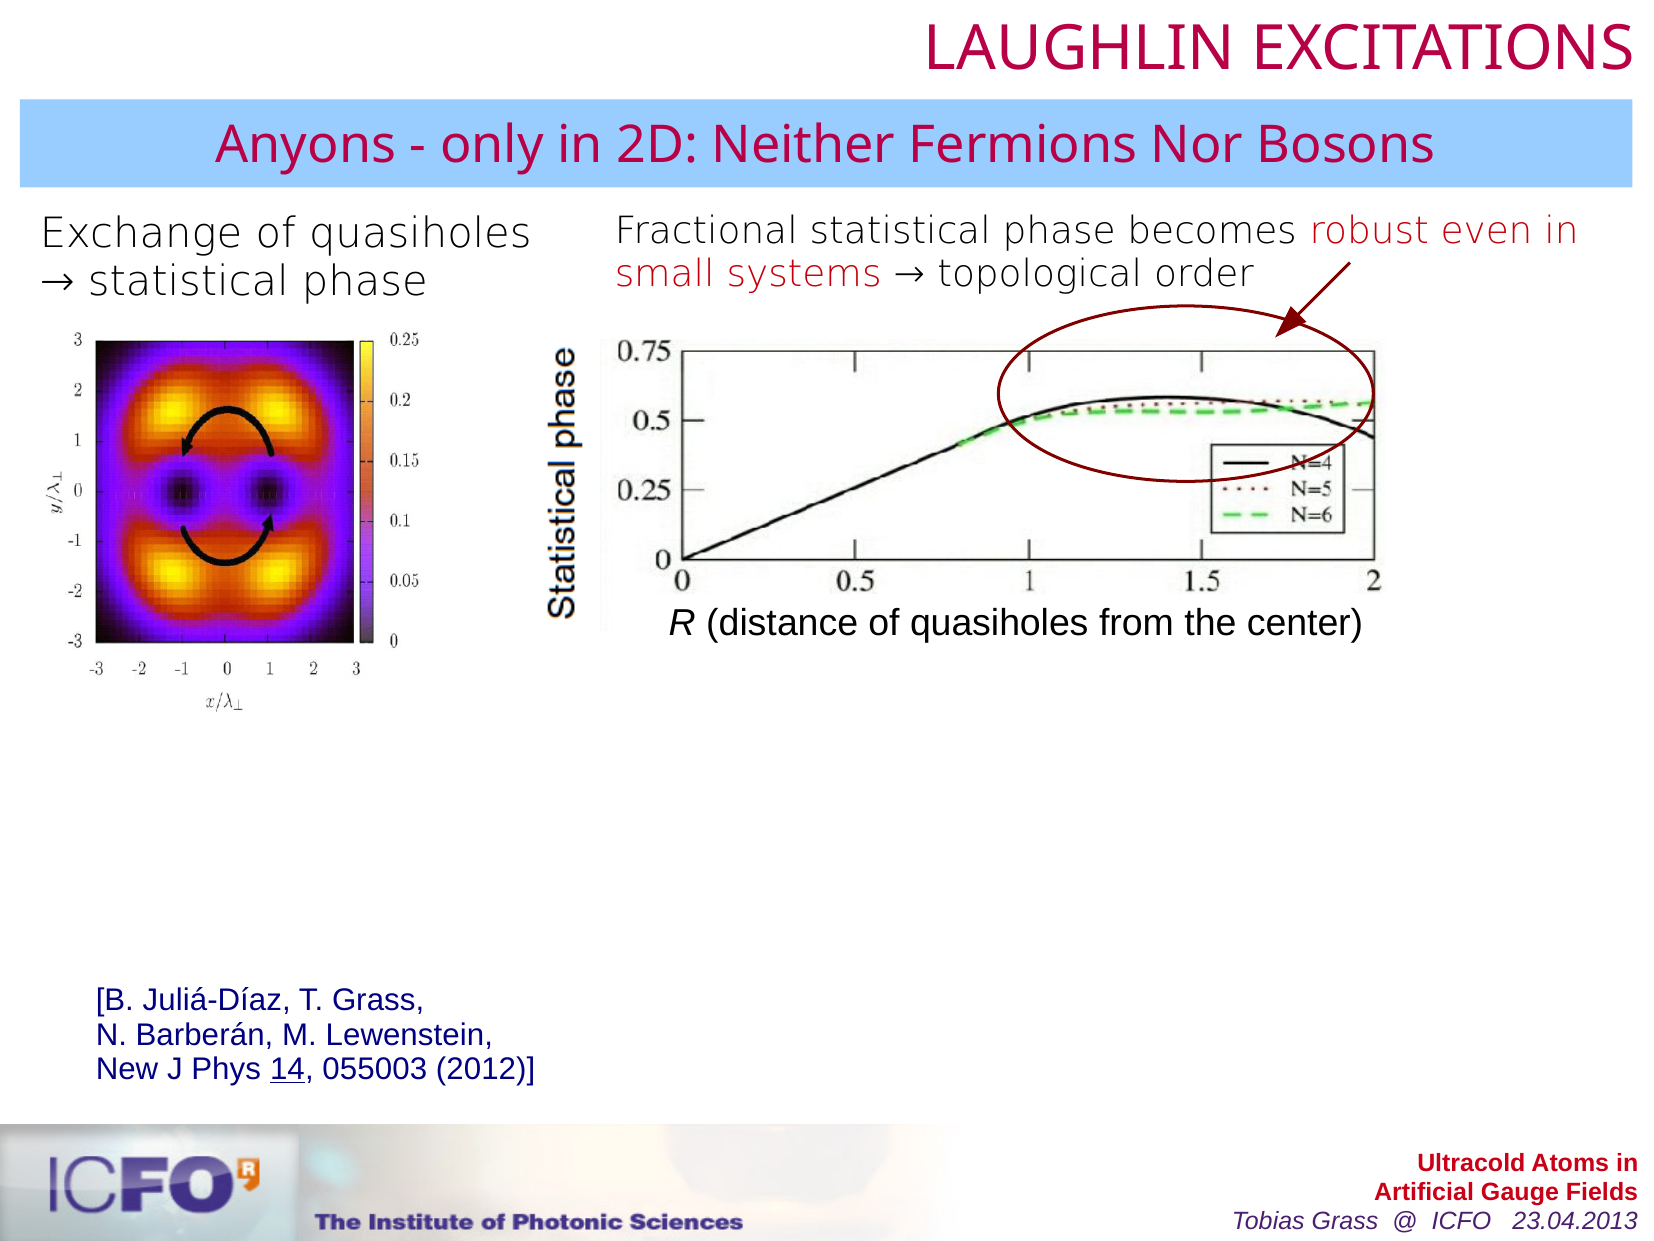

LAUGHLIN EXCITATIONS
Anyons - only in 2D: Neither Fermions Nor Bosons
Exchange of quasiholes
→ statistical phase
Fractional statistical phase becomes robust even in small systems → topological order
R (distance of quasiholes from the center)
[B. Juliá-Díaz, T. Grass,
N. Barberán, M. Lewenstein,
New J Phys 14, 055003 (2012)]
Ultracold Atoms in
Artificial Gauge Fields
Tobias Grass @ ICFO 23.04.2013